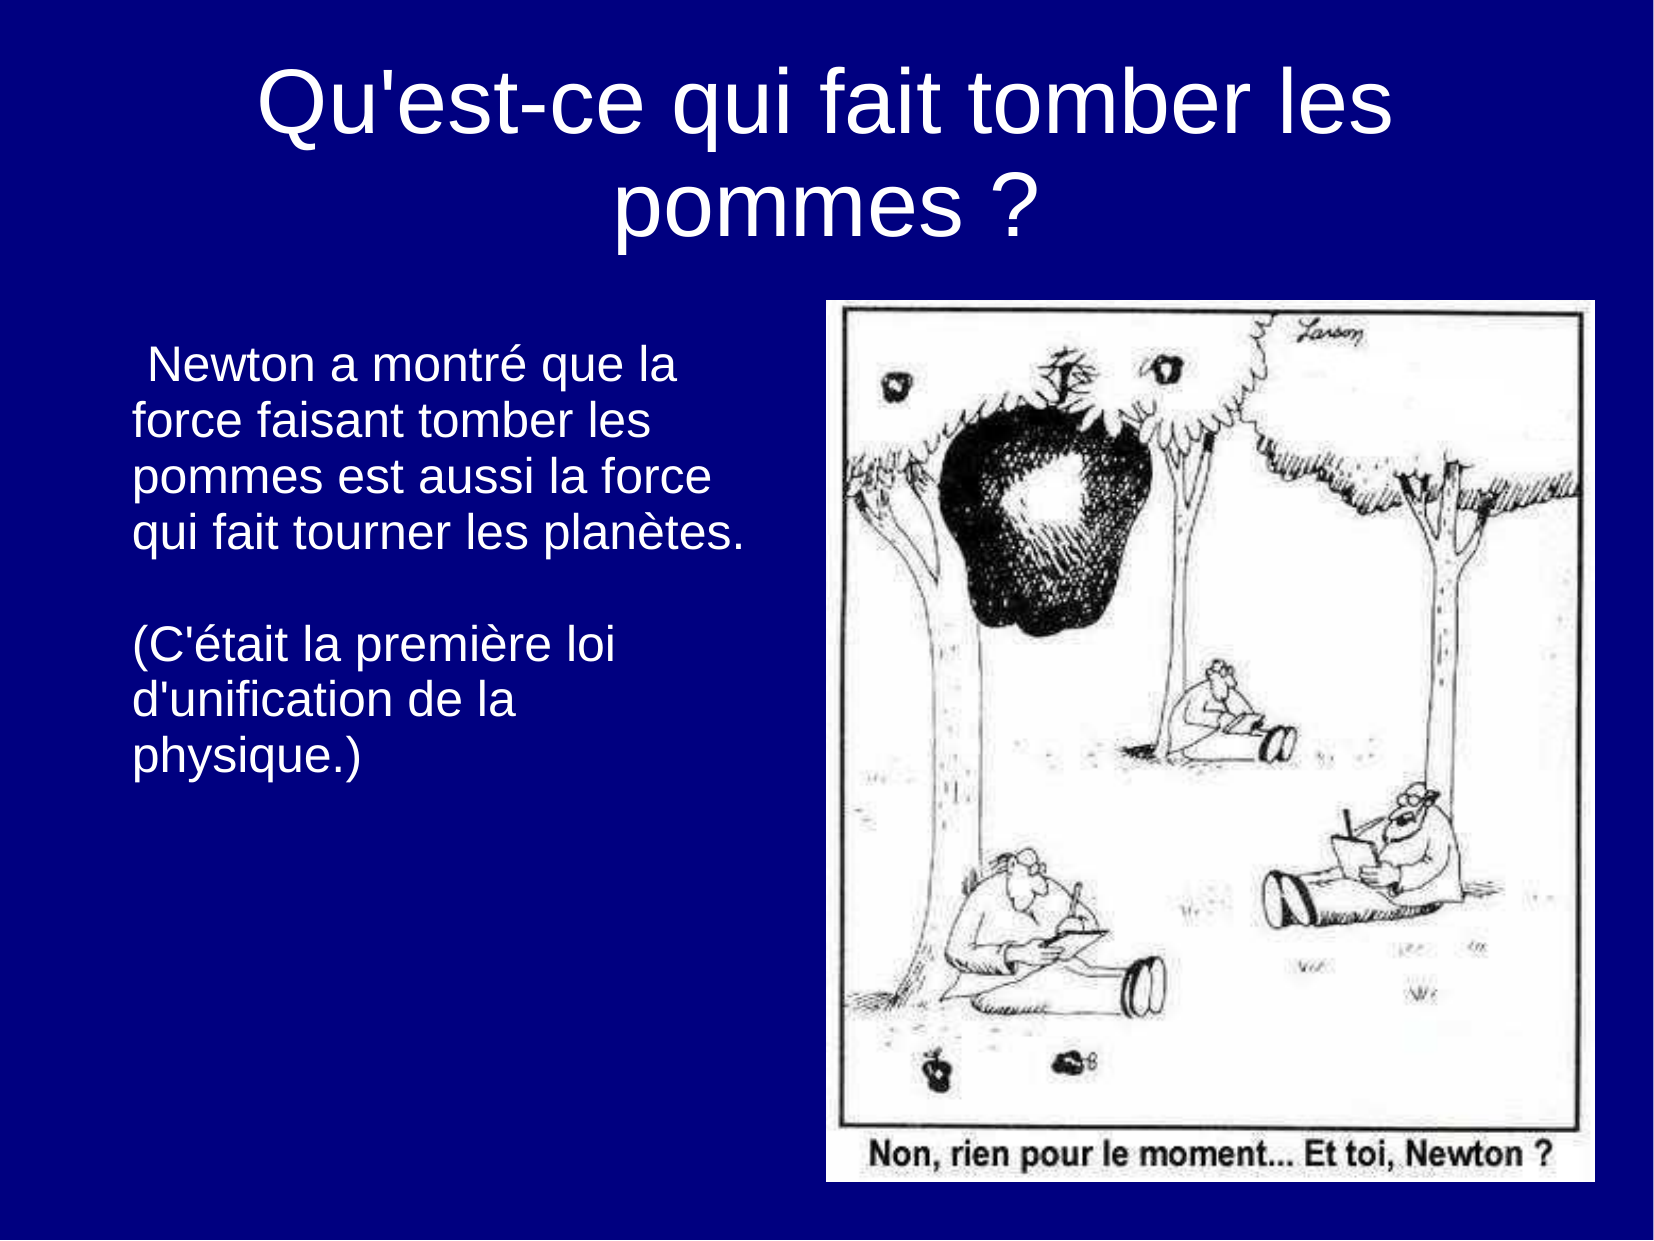

# Qu'est-ce qui fait tomber les pommes ?
 Newton a montré que la force faisant tomber les pommes est aussi la force qui fait tourner les planètes.
(C'était la première loi d'unification de la physique.)